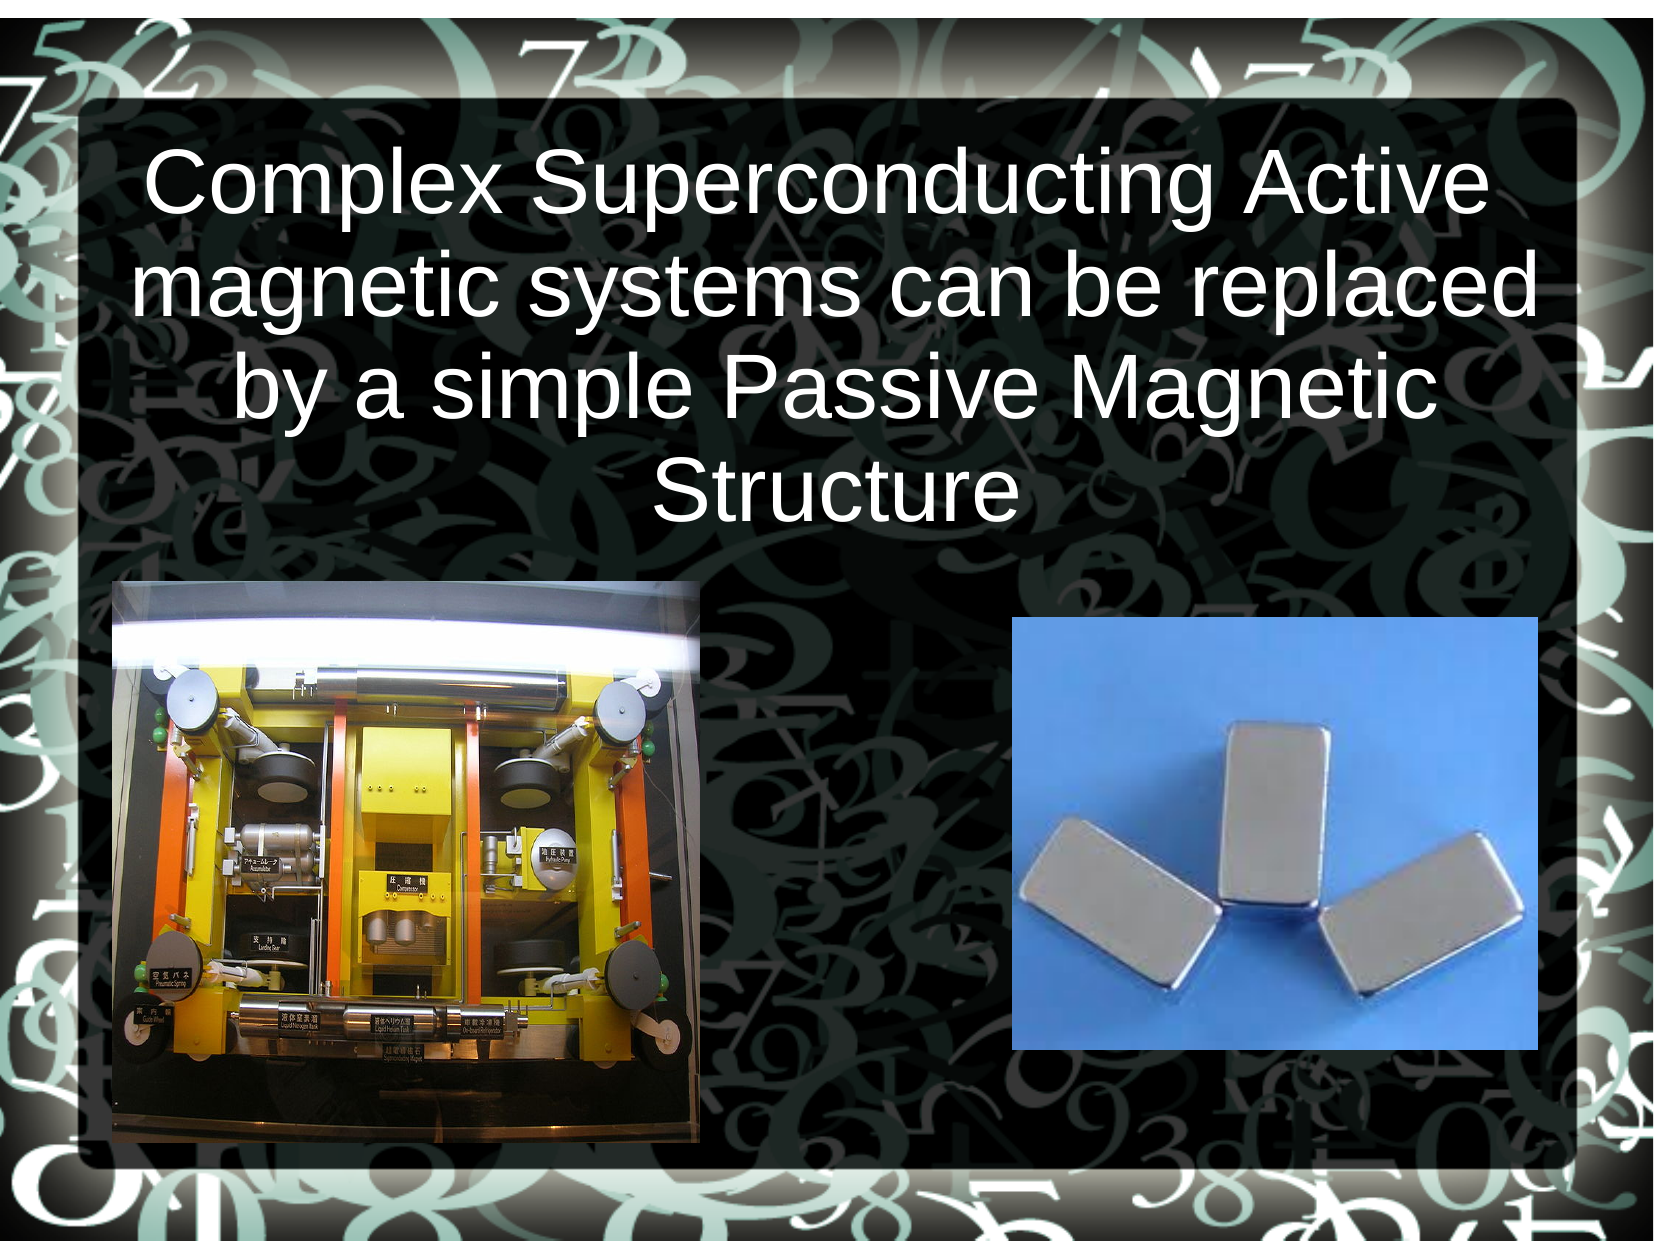

# Complex Superconducting Active magnetic systems can be replaced by a simple Passive Magnetic Structure